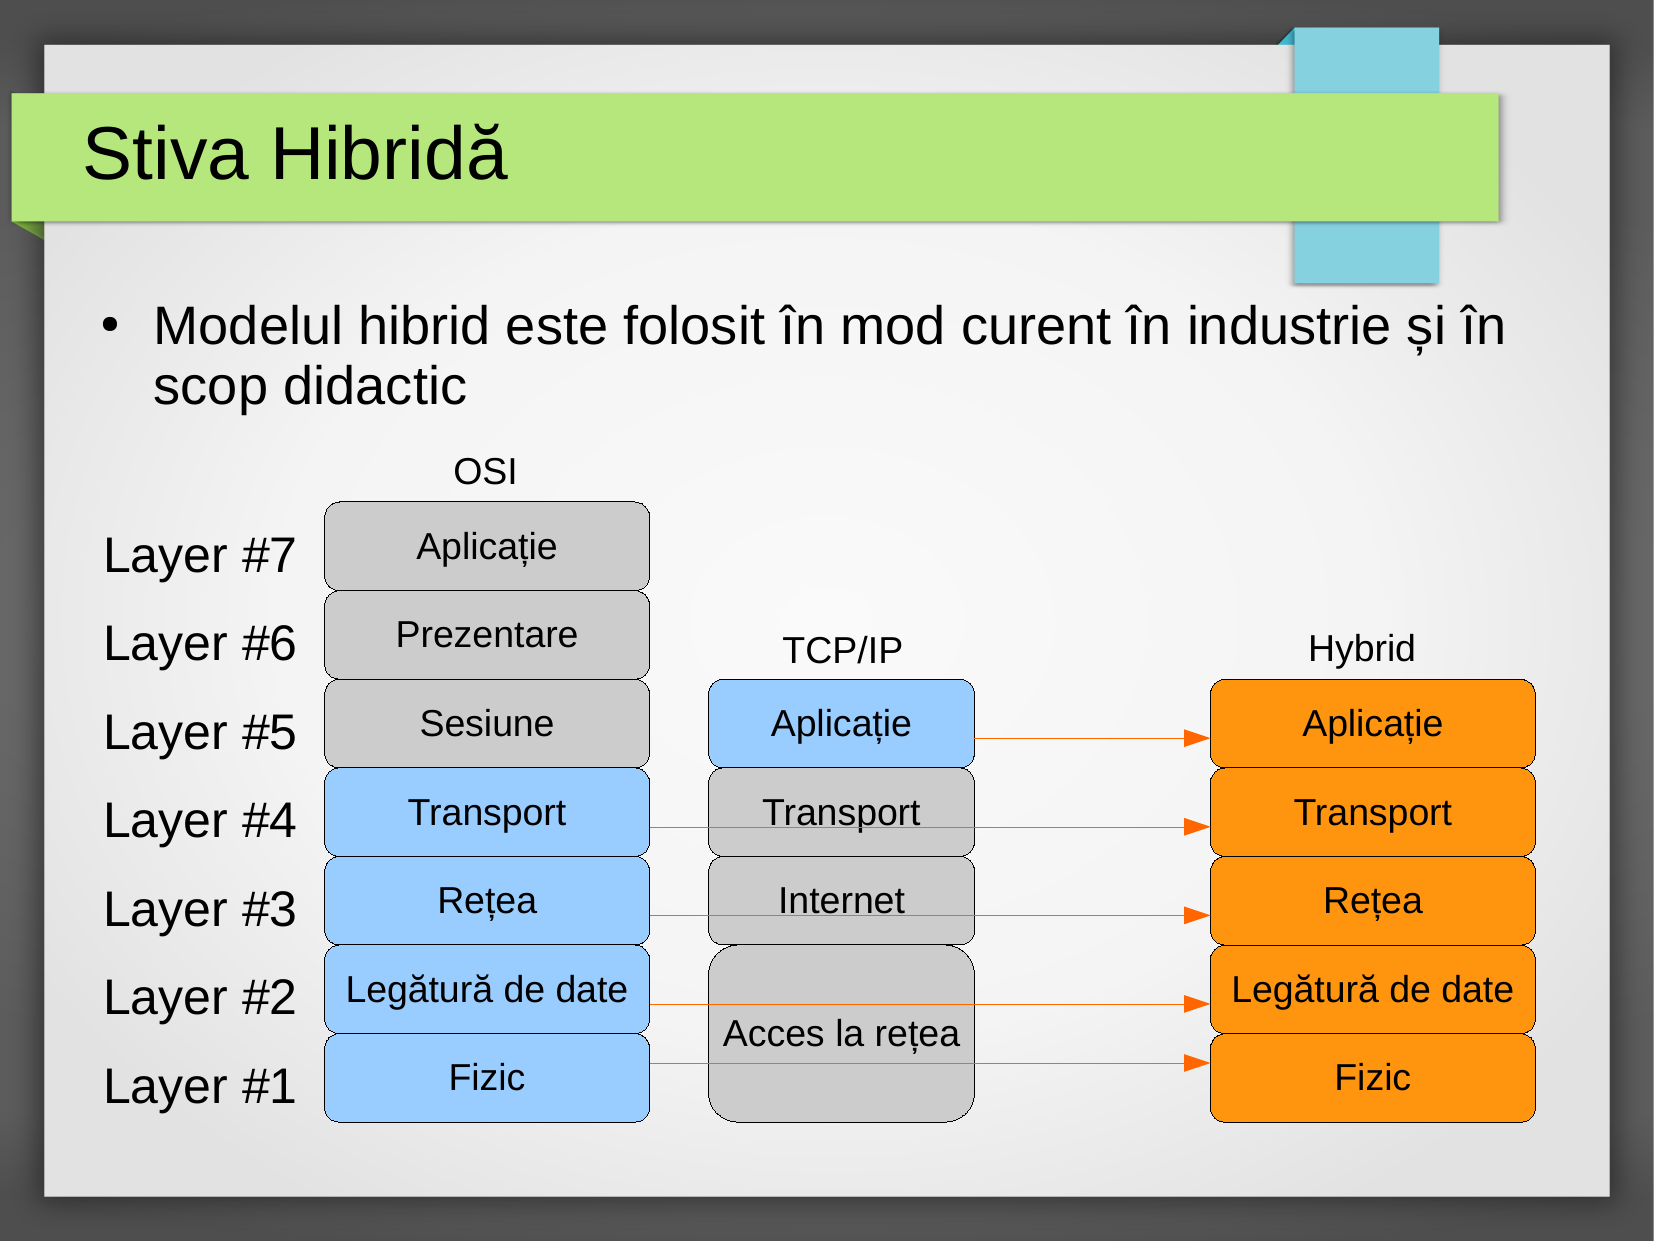

# Stiva Hibridă
Modelul hibrid este folosit în mod curent în industrie și în scop didactic
OSI
Aplicație
Layer #7
Prezentare
Layer #6
Hybrid
TCP/IP
Sesiune
Aplicație
Aplicație
Layer #5
Transport
Transport
Transport
Layer #4
Rețea
Internet
Rețea
Layer #3
Legătură de date
Acces la rețea
Legătură de date
Layer #2
Fizic
Fizic
Layer #1